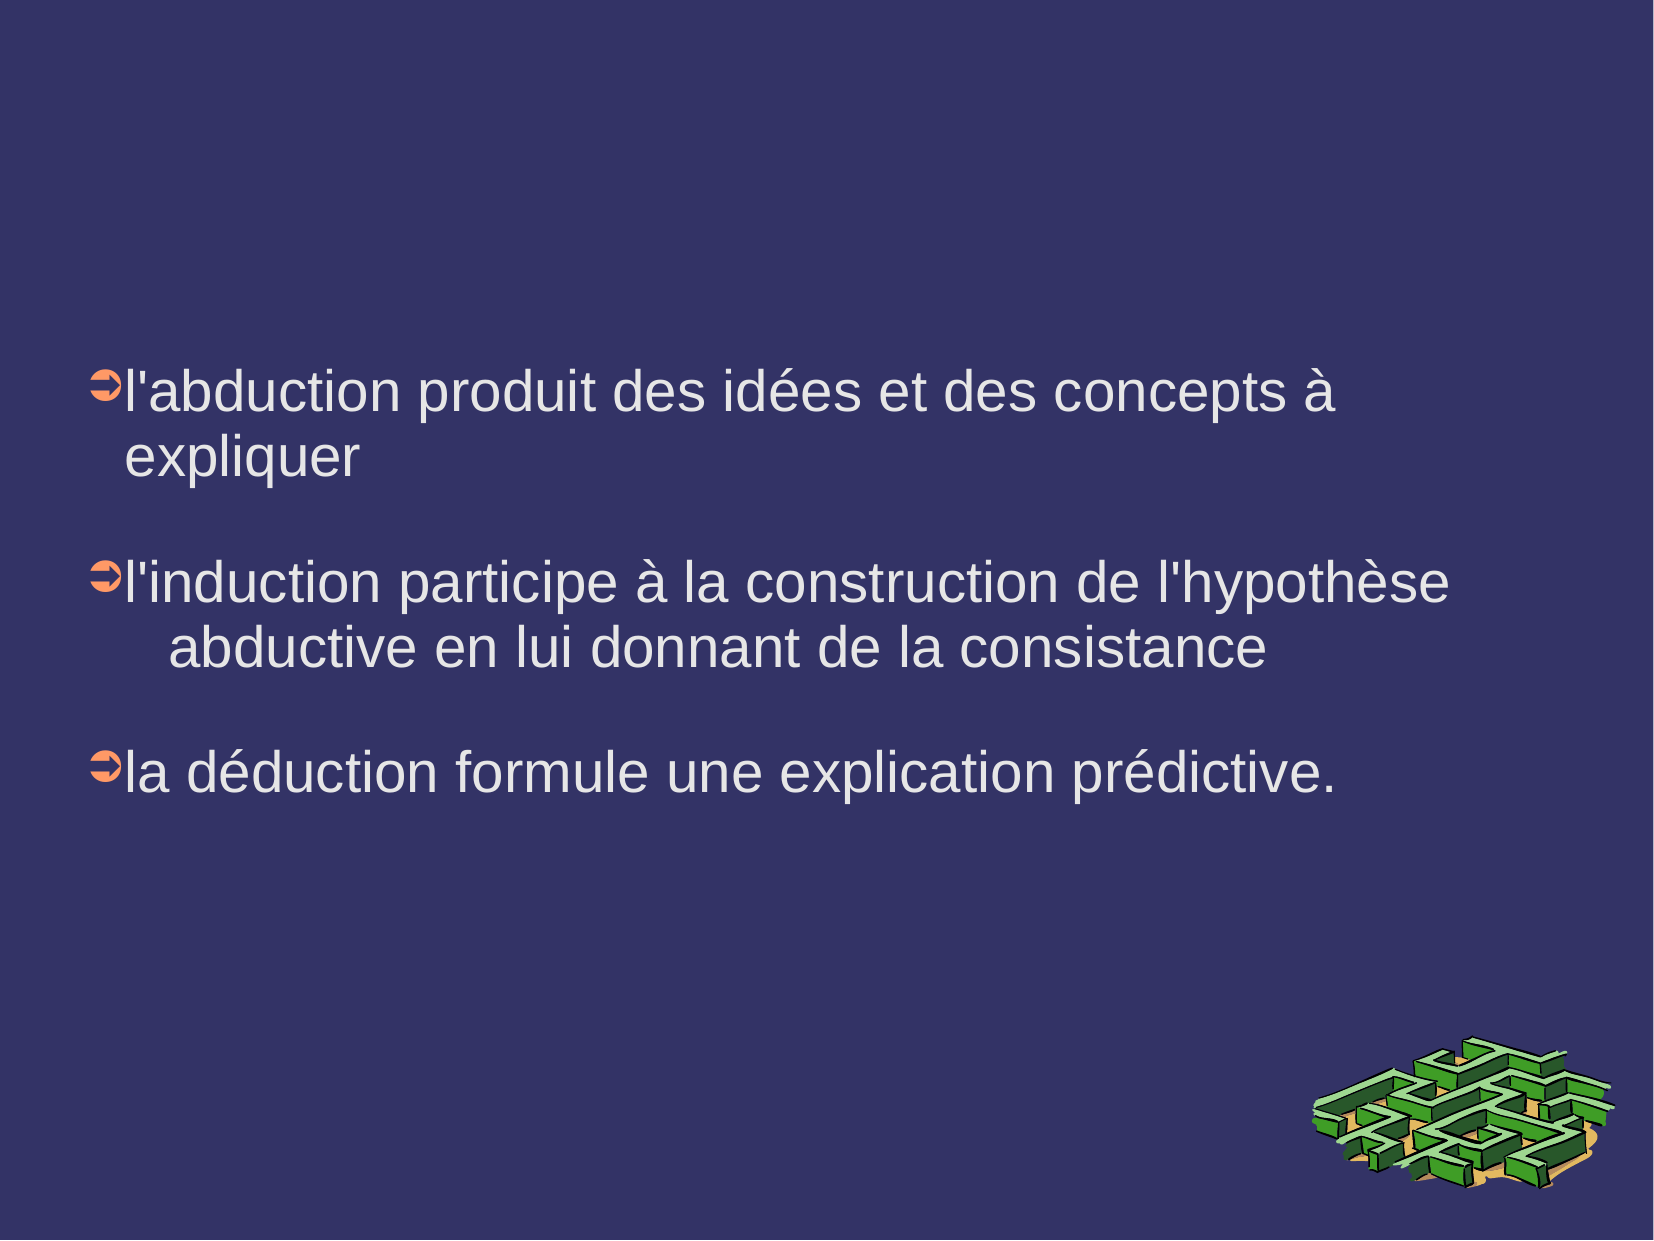

#
l'abduction produit des idées et des concepts à
expliquer
l'induction participe à la construction de l'hypothèse abductive en lui donnant de la consistance
la déduction formule une explication prédictive.